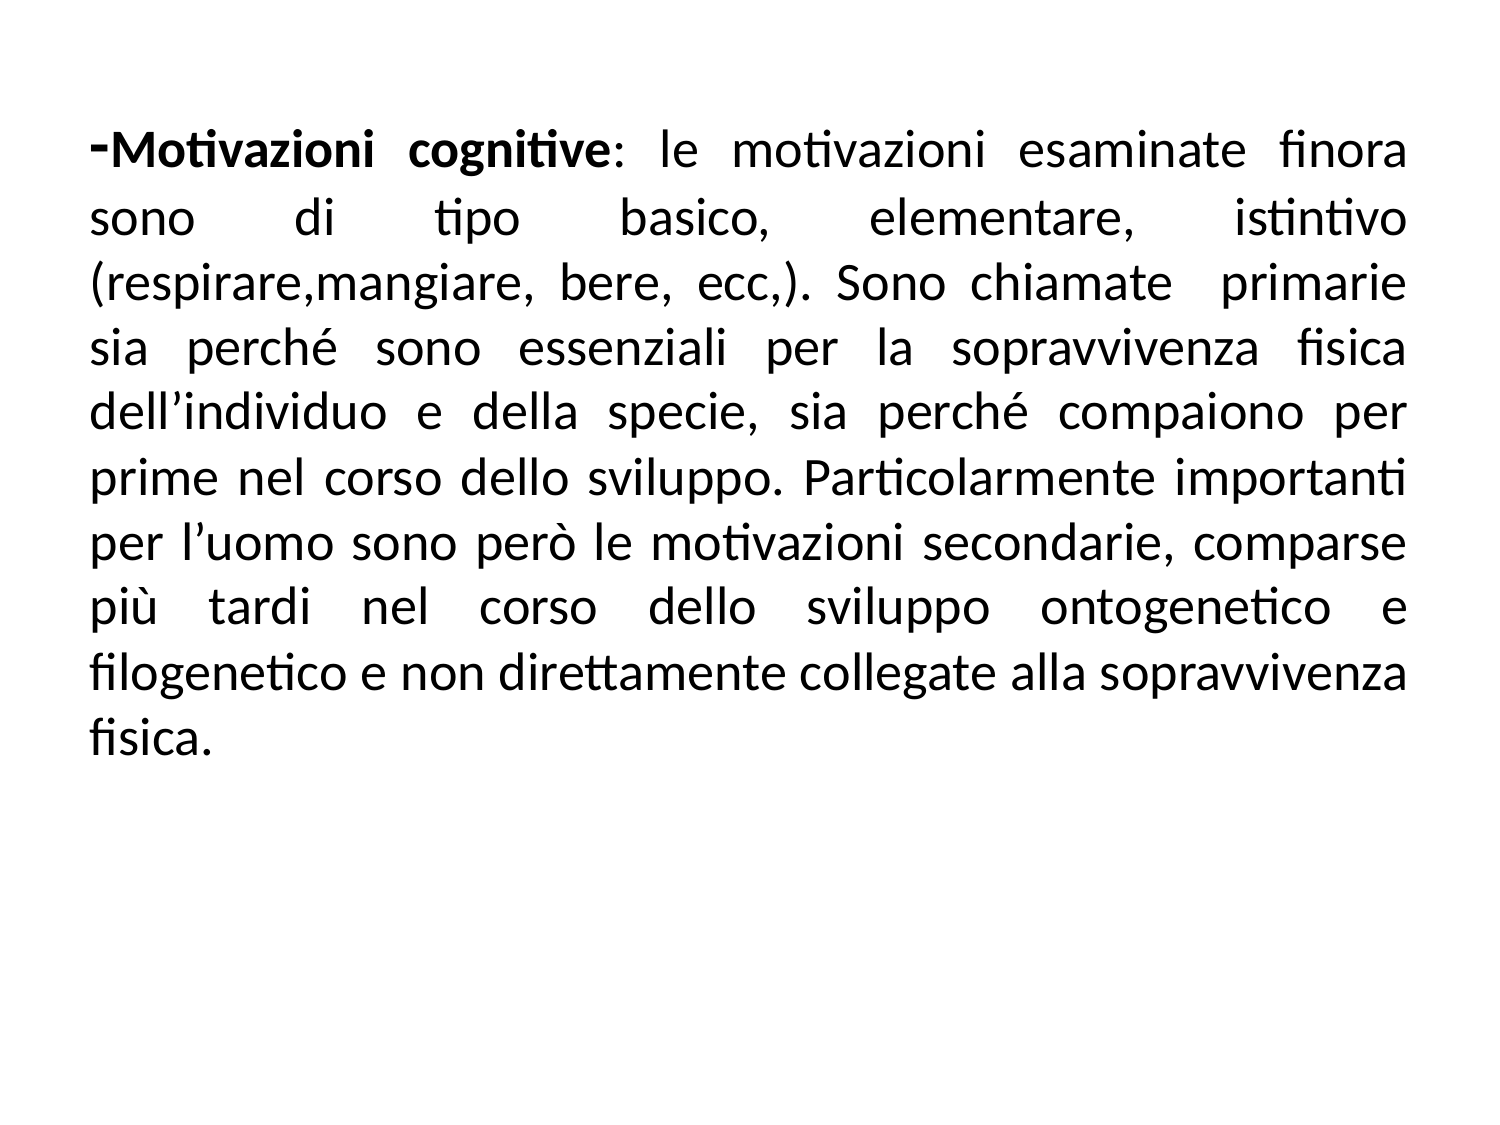

# -Motivazioni cognitive: le motivazioni esaminate finora sono di tipo basico, elementare, istintivo (respirare,mangiare, bere, ecc,). Sono chiamate primarie sia perché sono essenziali per la sopravvivenza fisica dell’individuo e della specie, sia perché compaiono per prime nel corso dello sviluppo. Particolarmente importanti per l’uomo sono però le motivazioni secondarie, comparse più tardi nel corso dello sviluppo ontogenetico e filogenetico e non direttamente collegate alla sopravvivenza fisica.